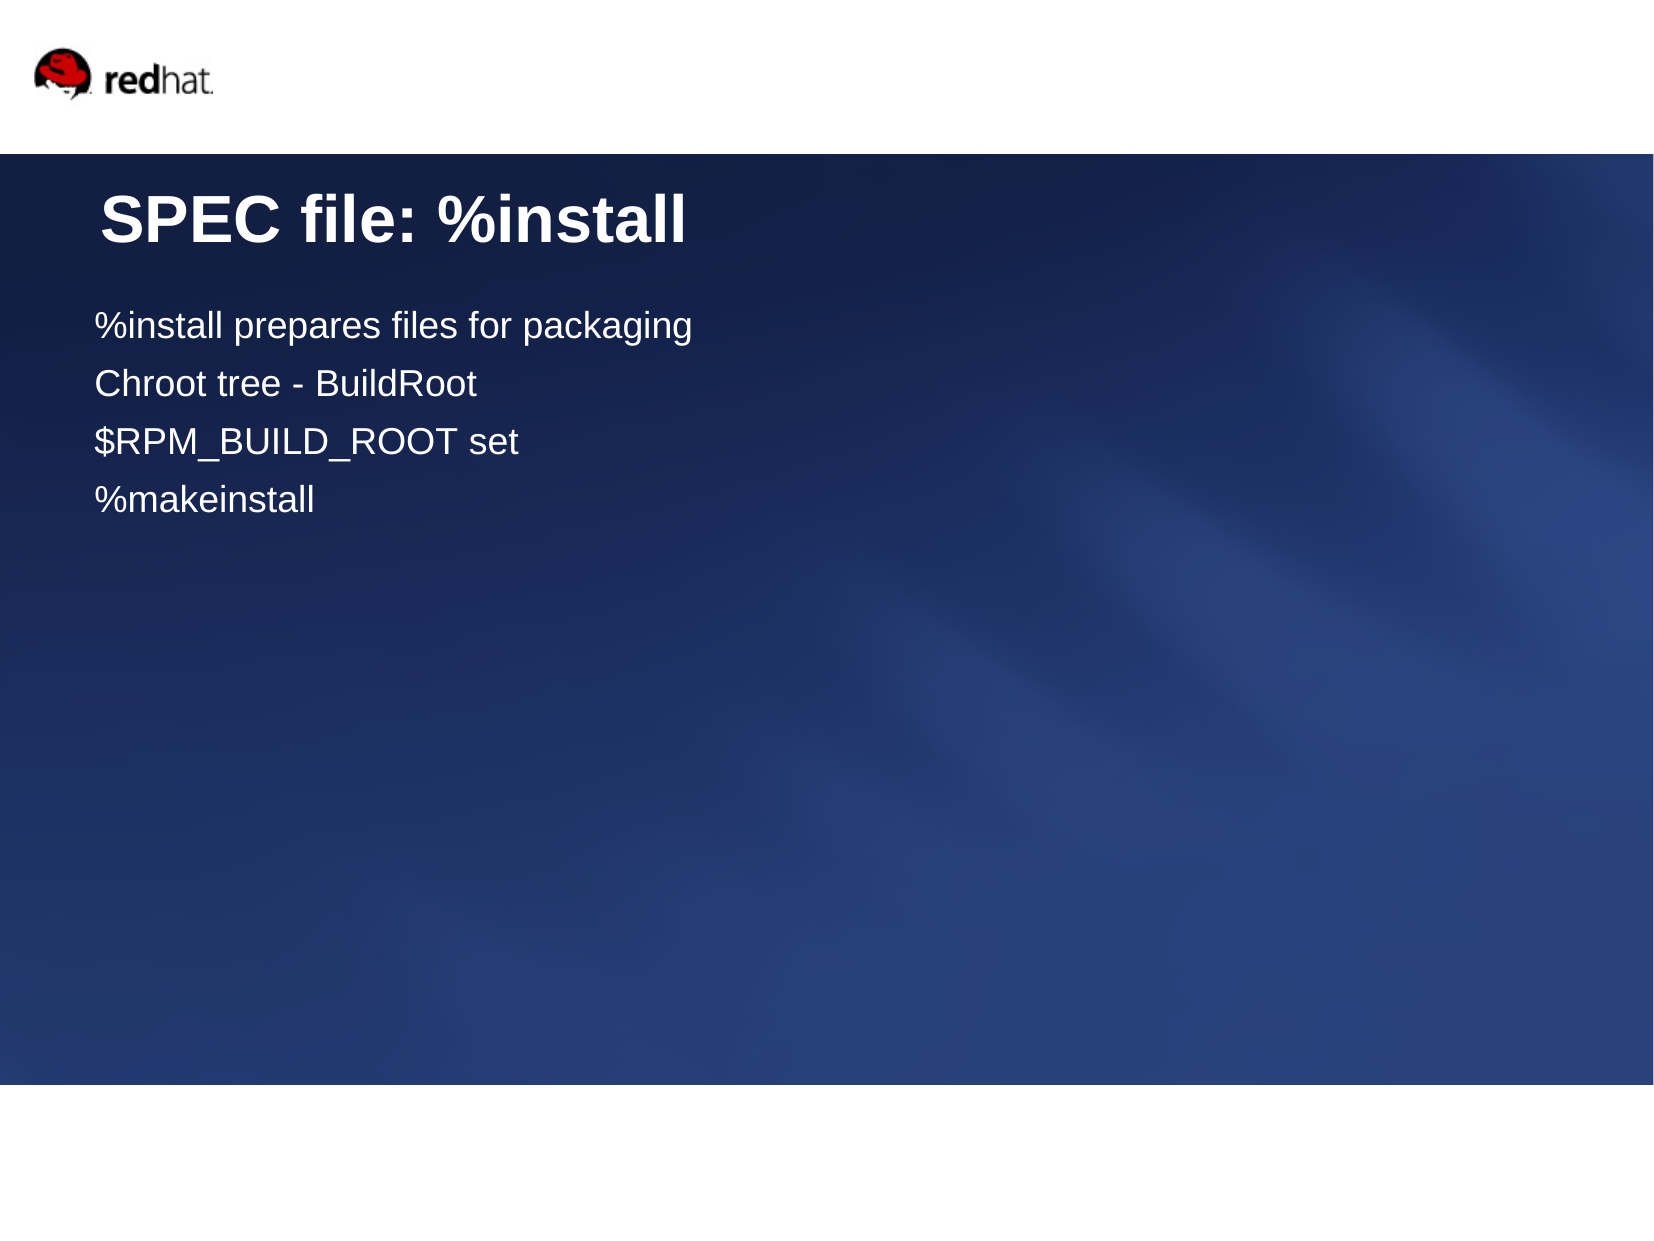

# SPEC file: %install
%install prepares files for packaging
Chroot tree - BuildRoot
$RPM_BUILD_ROOT set
%makeinstall